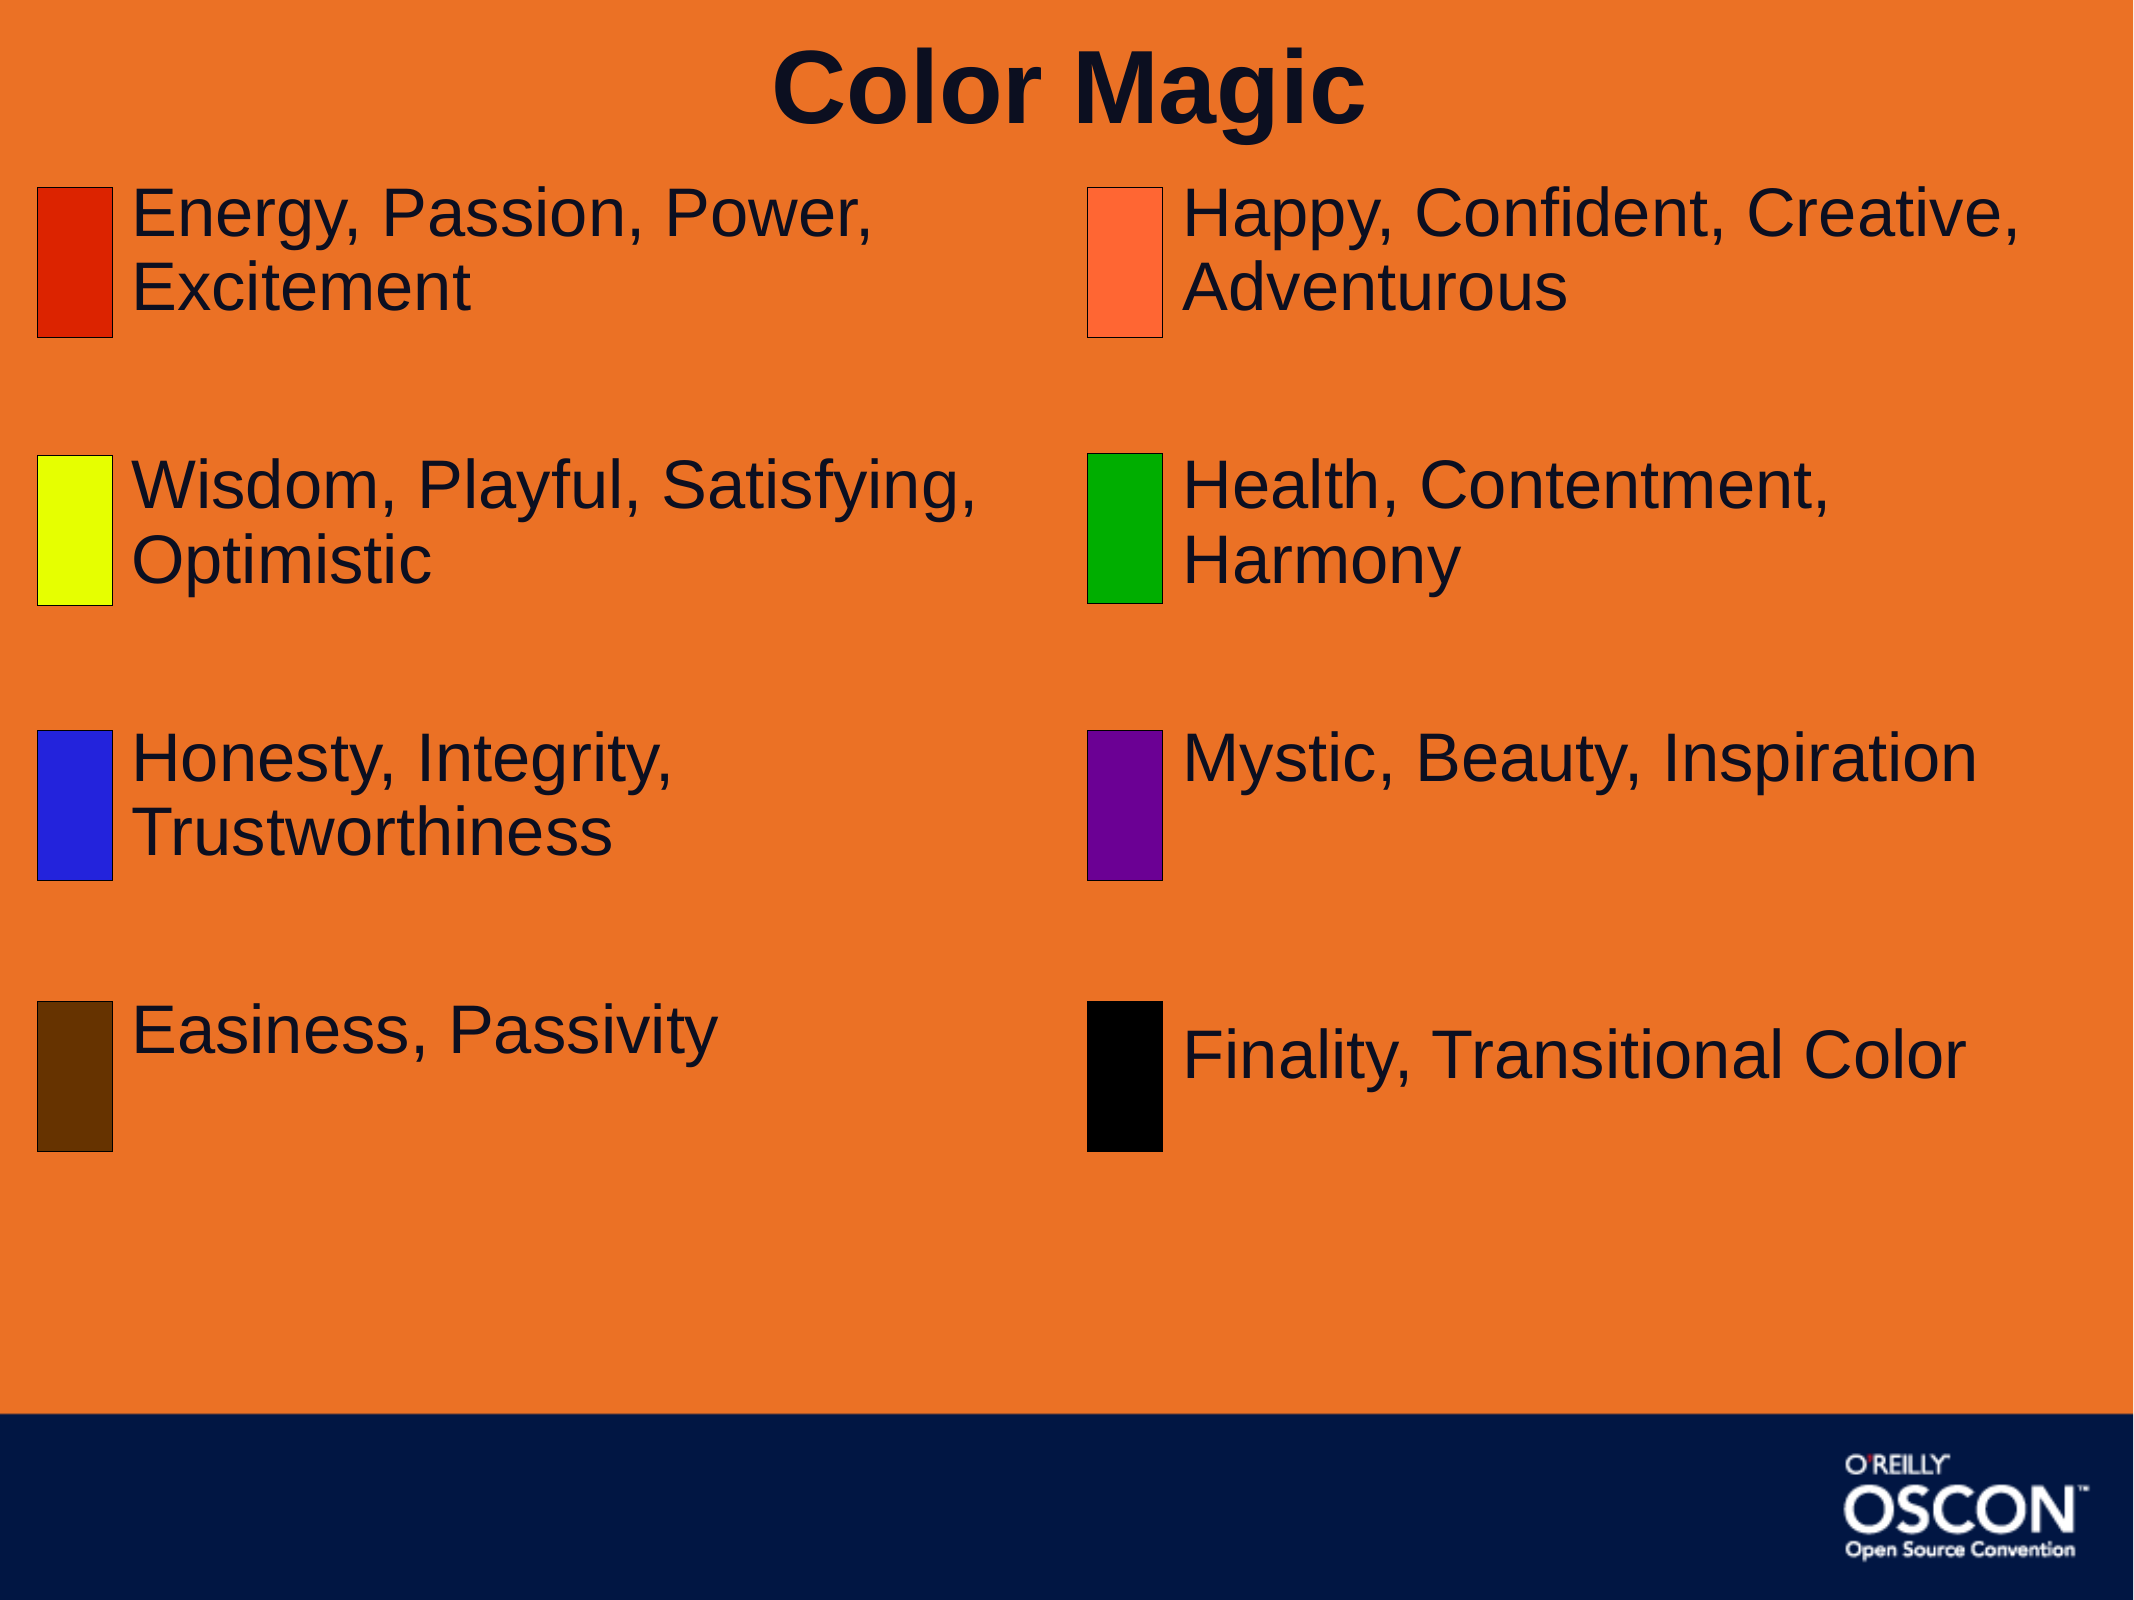

# Color Magic
Energy, Passion, Power, Excitement
Wisdom, Playful, Satisfying, Optimistic
Honesty, Integrity, Trustworthiness
Easiness, Passivity
Happy, Confident, Creative, Adventurous
Health, Contentment, Harmony
Mystic, Beauty, Inspiration
Finality, Transitional Color